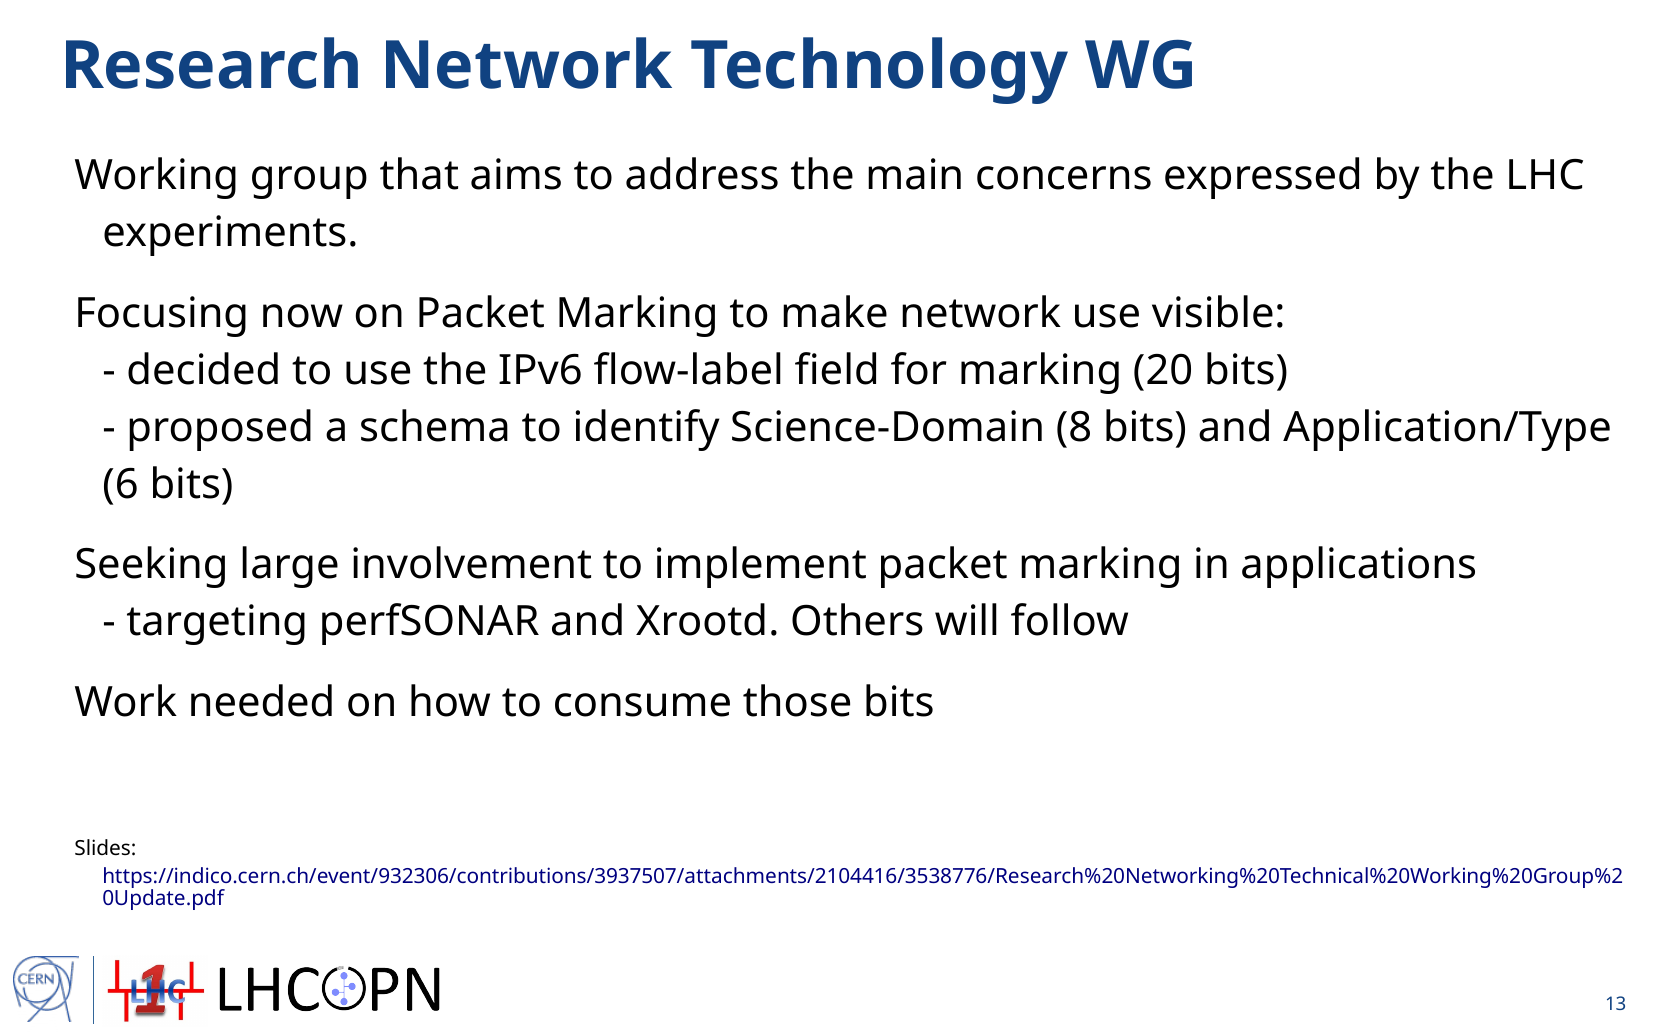

# Research Network Technology WG
Working group that aims to address the main concerns expressed by the LHC experiments.
Focusing now on Packet Marking to make network use visible:
- decided to use the IPv6 flow-label field for marking (20 bits)
- proposed a schema to identify Science-Domain (8 bits) and Application/Type (6 bits)
Seeking large involvement to implement packet marking in applications
- targeting perfSONAR and Xrootd. Others will follow
Work needed on how to consume those bits
Slides: https://indico.cern.ch/event/932306/contributions/3937507/attachments/2104416/3538776/Research%20Networking%20Technical%20Working%20Group%20Update.pdf